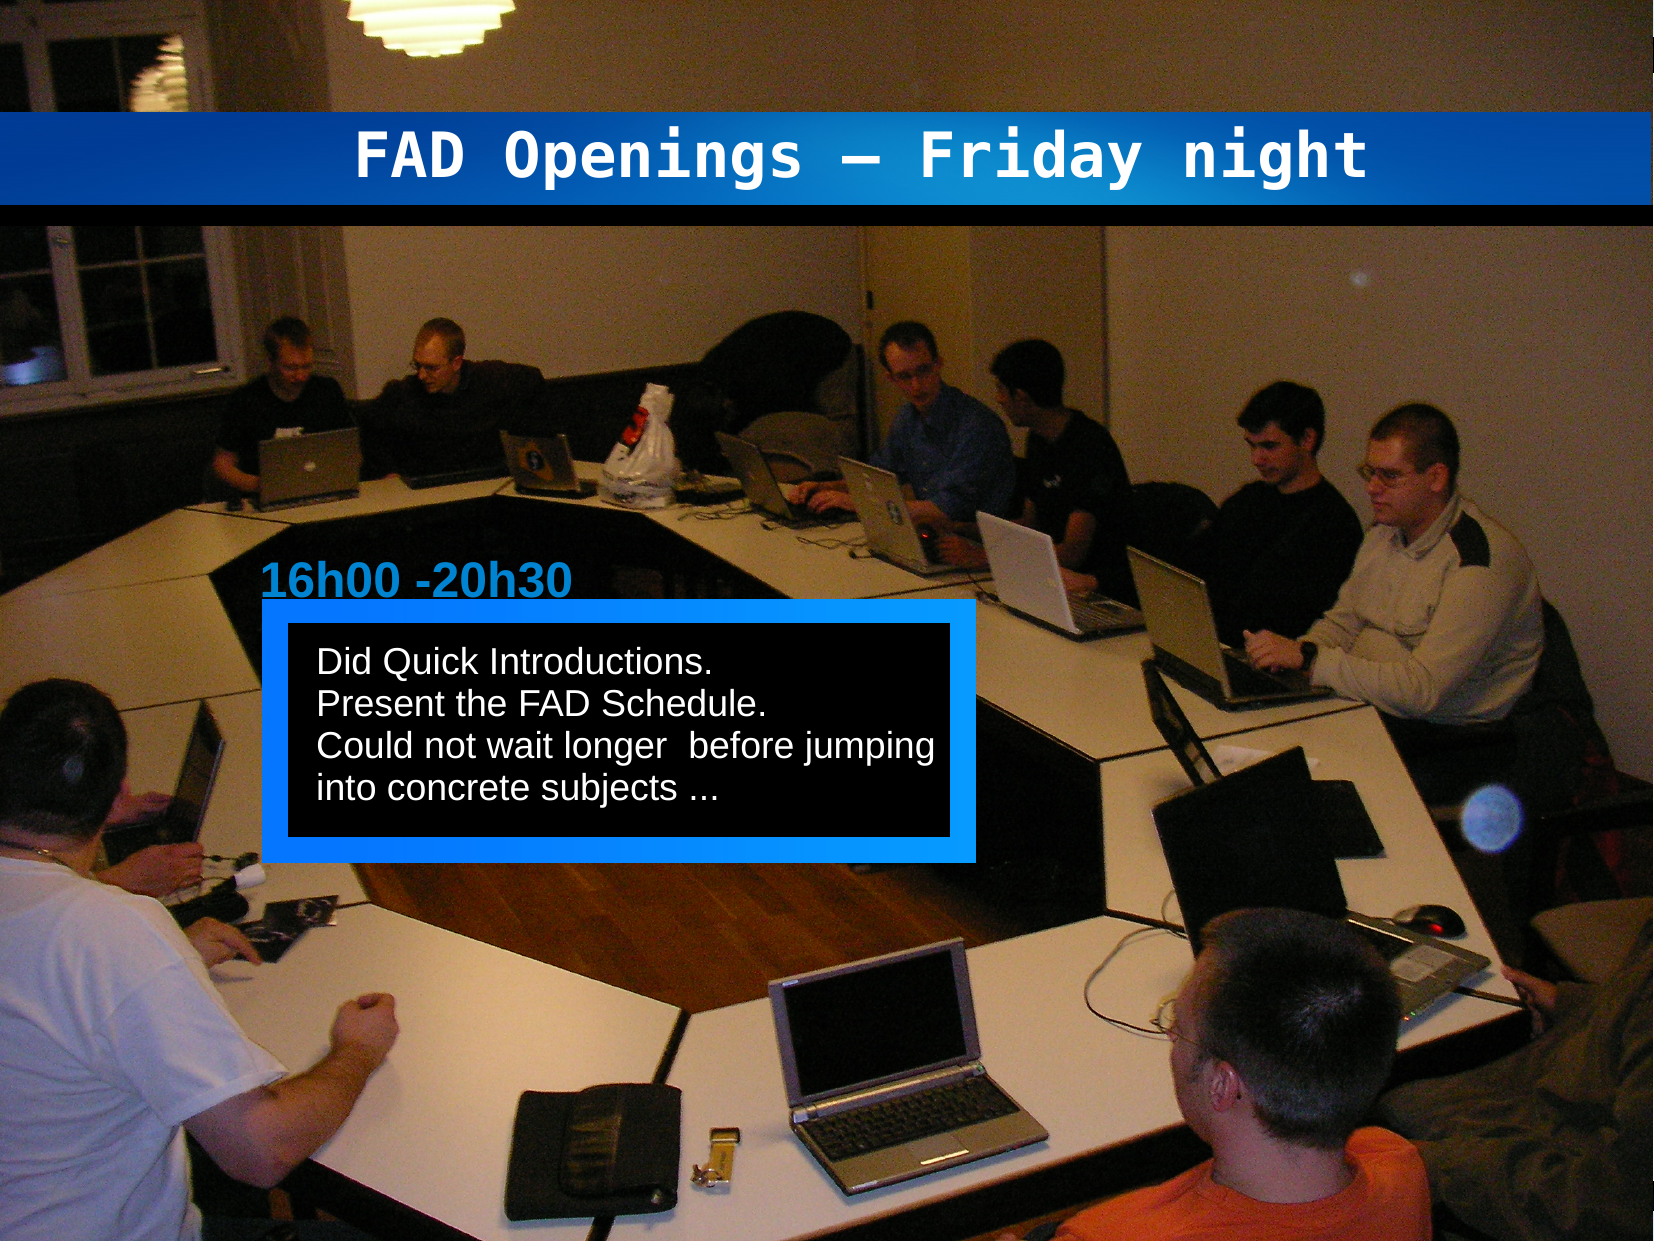

FAD Openings – Friday night
16h00 -20h30
Did Quick Introductions.
Present the FAD Schedule.
Could not wait longer before jumping
into concrete subjects ...